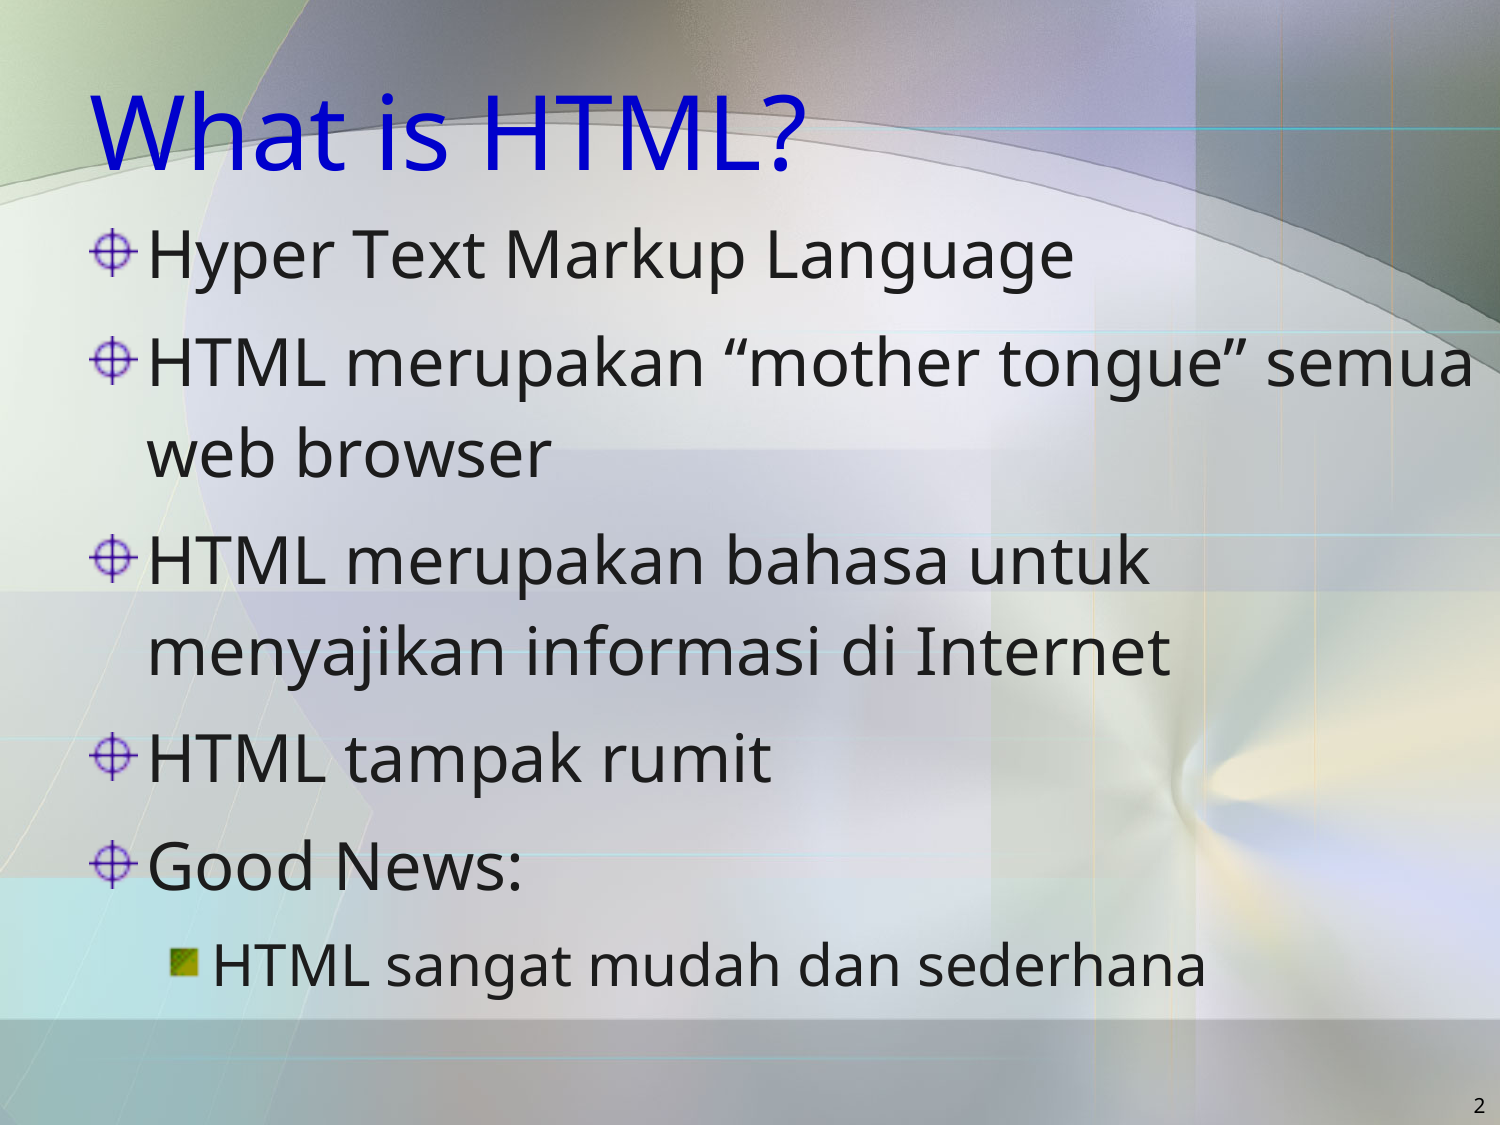

# What is HTML?
Hyper Text Markup Language
HTML merupakan “mother tongue” semua web browser
HTML merupakan bahasa untuk menyajikan informasi di Internet
HTML tampak rumit
Good News:
HTML sangat mudah dan sederhana
2